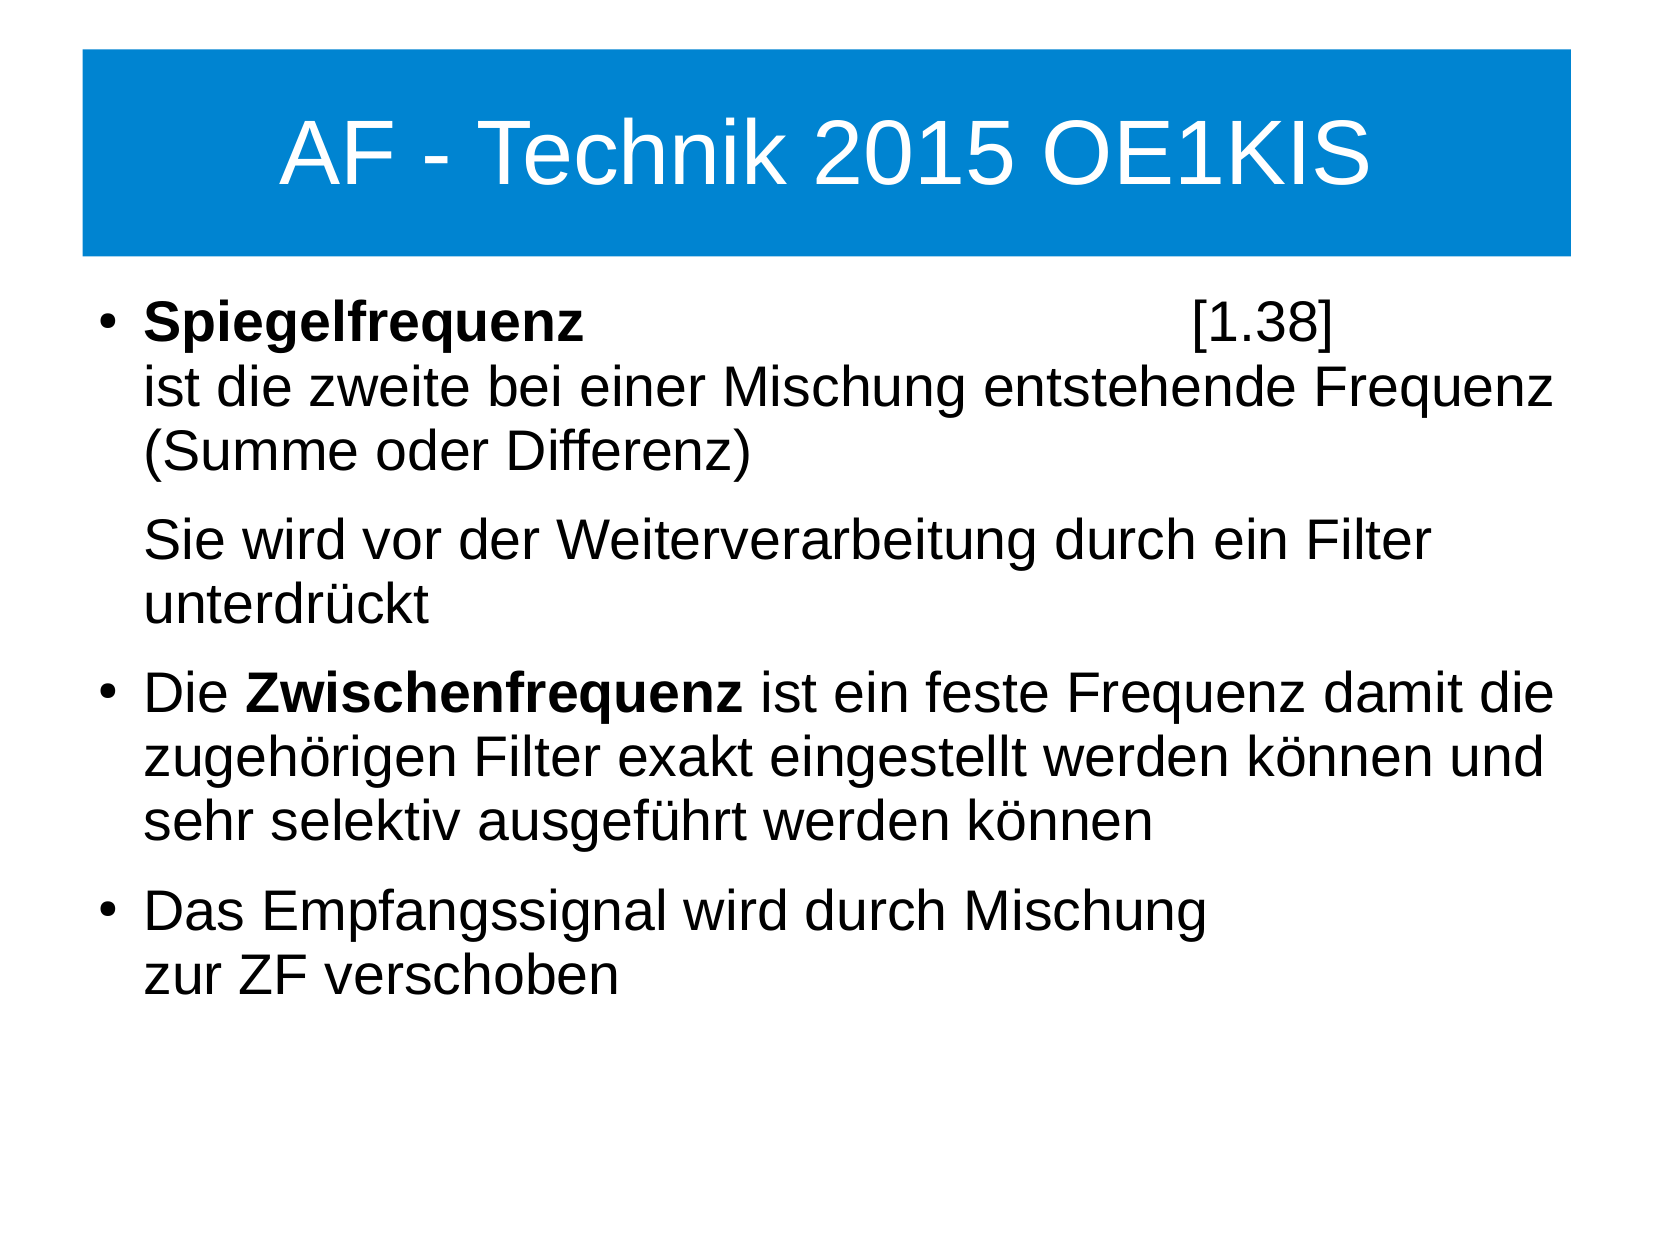

# AF - Technik 2015 OE1KIS
Spiegelfrequenz [1.38]
ist die zweite bei einer Mischung entstehende Frequenz (Summe oder Differenz)
Sie wird vor der Weiterverarbeitung durch ein Filter unterdrückt
Die Zwischenfrequenz ist ein feste Frequenz damit die zugehörigen Filter exakt eingestellt werden können und sehr selektiv ausgeführt werden können
Das Empfangssignal wird durch Mischung
zur ZF verschoben